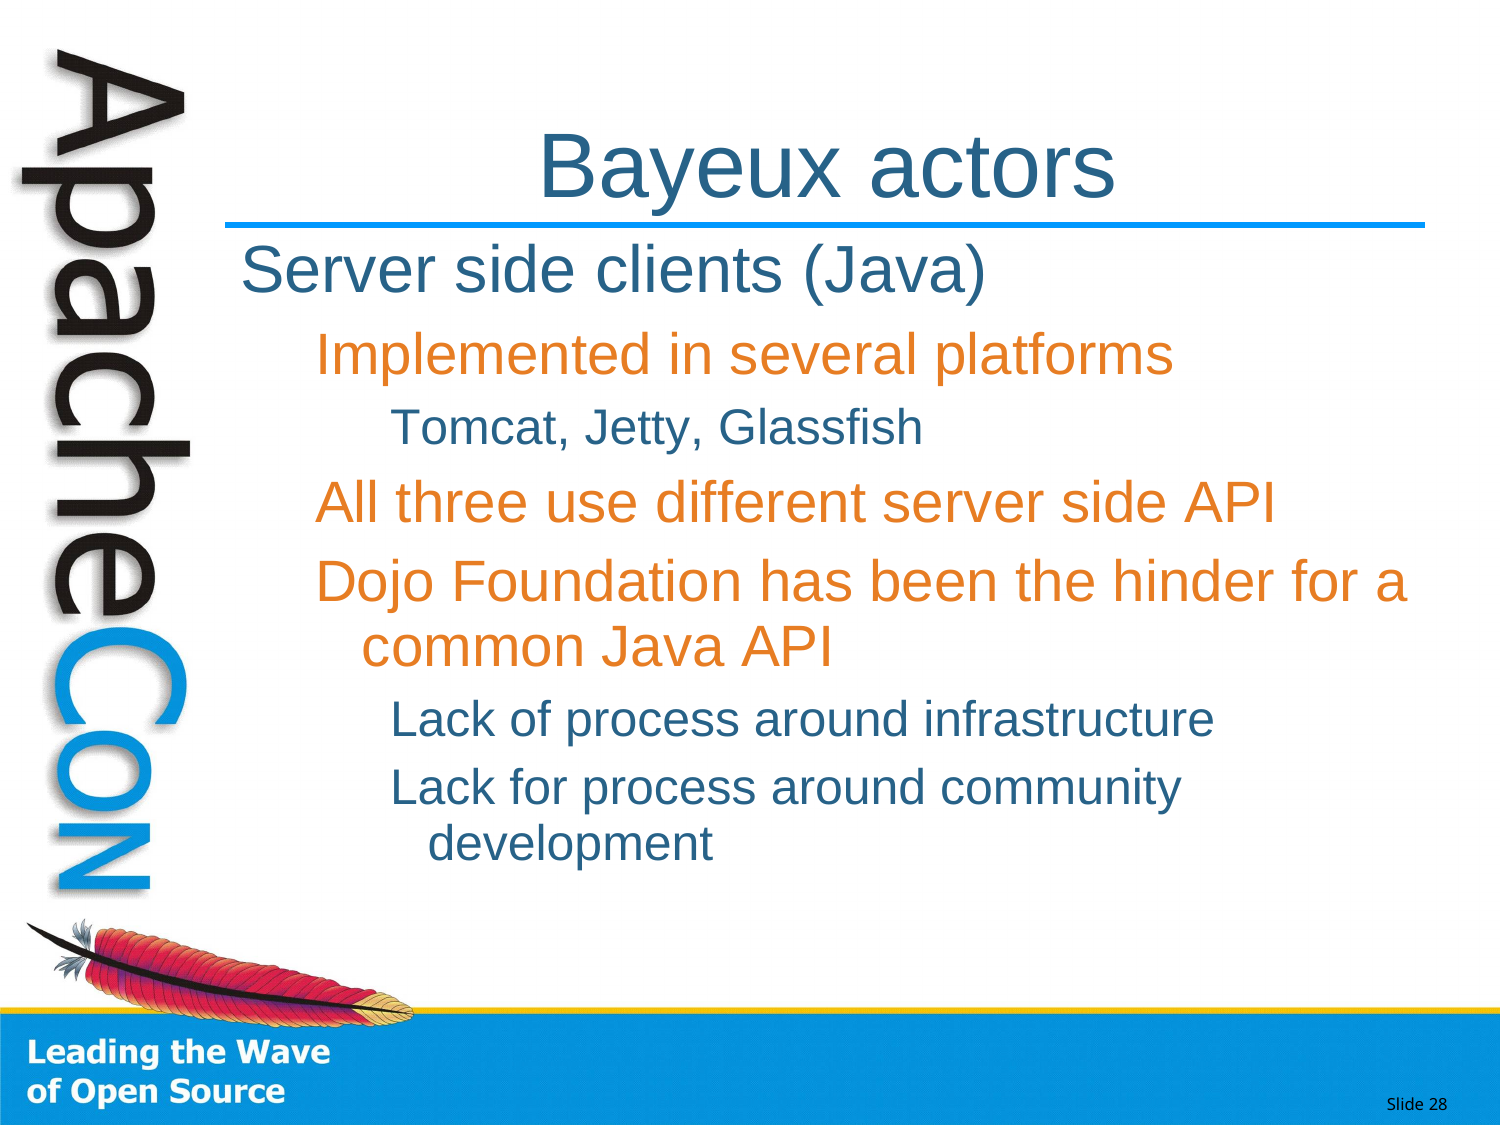

# Bayeux actors
Server side clients (Java)
Implemented in several platforms
Tomcat, Jetty, Glassfish
All three use different server side API
Dojo Foundation has been the hinder for a common Java API
Lack of process around infrastructure
Lack for process around community development
Slide